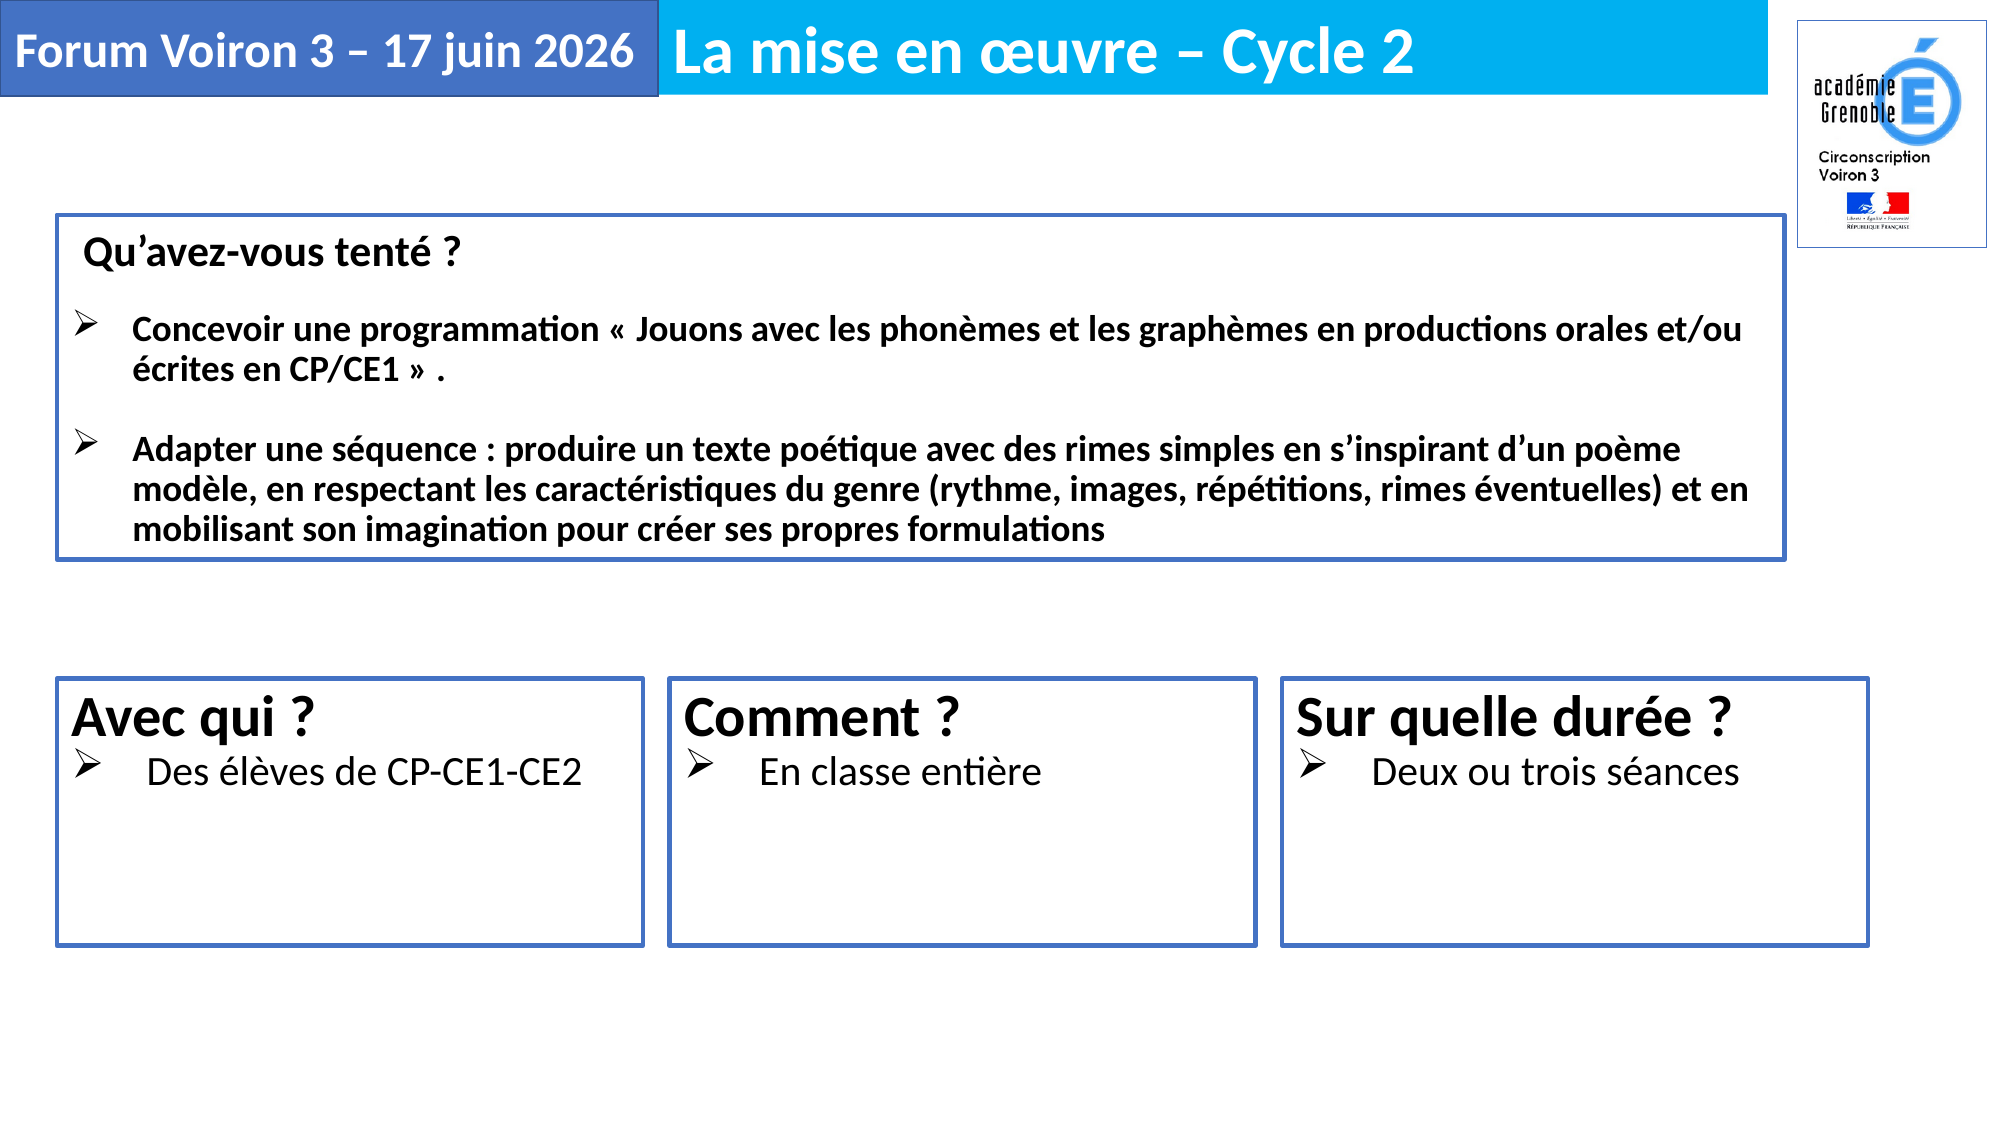

Forum Voiron 3 – 17 juin 2026
La mise en œuvre – Cycle 2
 Qu’avez-vous tenté ?
Concevoir une programmation « Jouons avec les phonèmes et les graphèmes en productions orales et/ou écrites en CP/CE1 » .
Adapter une séquence : produire un texte poétique avec des rimes simples en s’inspirant d’un poème modèle, en respectant les caractéristiques du genre (rythme, images, répétitions, rimes éventuelles) et en mobilisant son imagination pour créer ses propres formulations
Avec qui ?
Des élèves de CP-CE1-CE2
Comment ?
En classe entière
Sur quelle durée ?
Deux ou trois séances